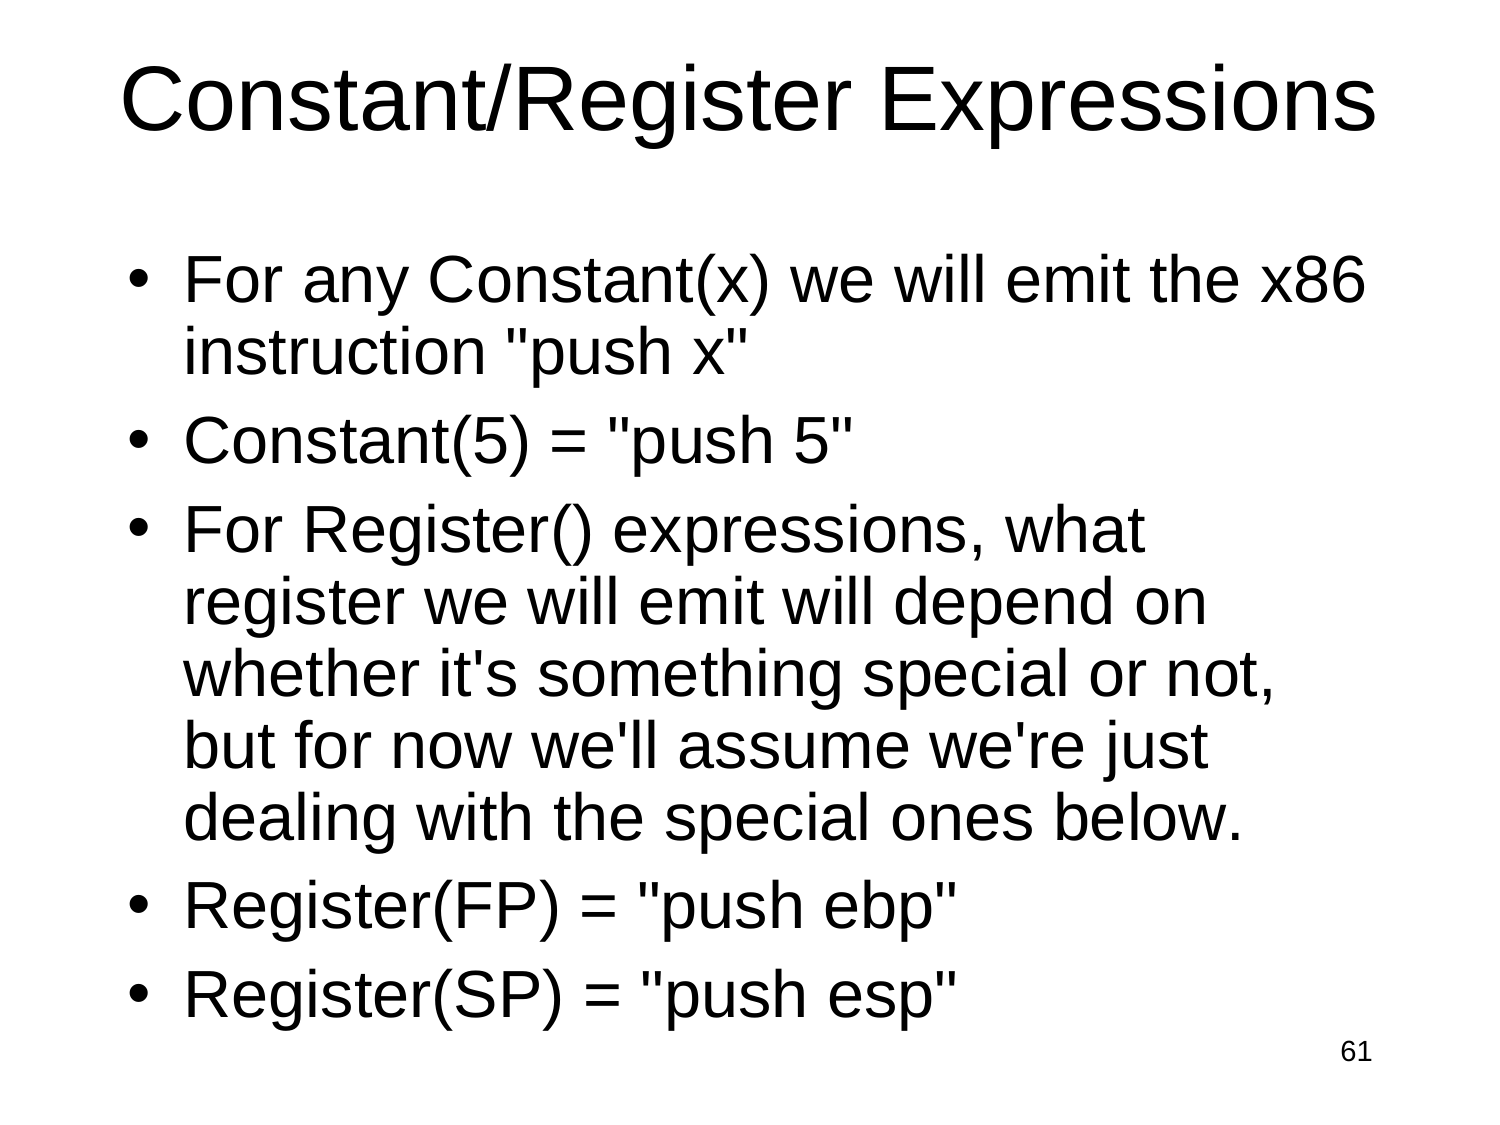

# Constant/Register Expressions
For any Constant(x) we will emit the x86 instruction "push x"
Constant(5) = "push 5"
For Register() expressions, what register we will emit will depend on whether it's something special or not, but for now we'll assume we're just dealing with the special ones below.
Register(FP) = "push ebp"
Register(SP) = "push esp"